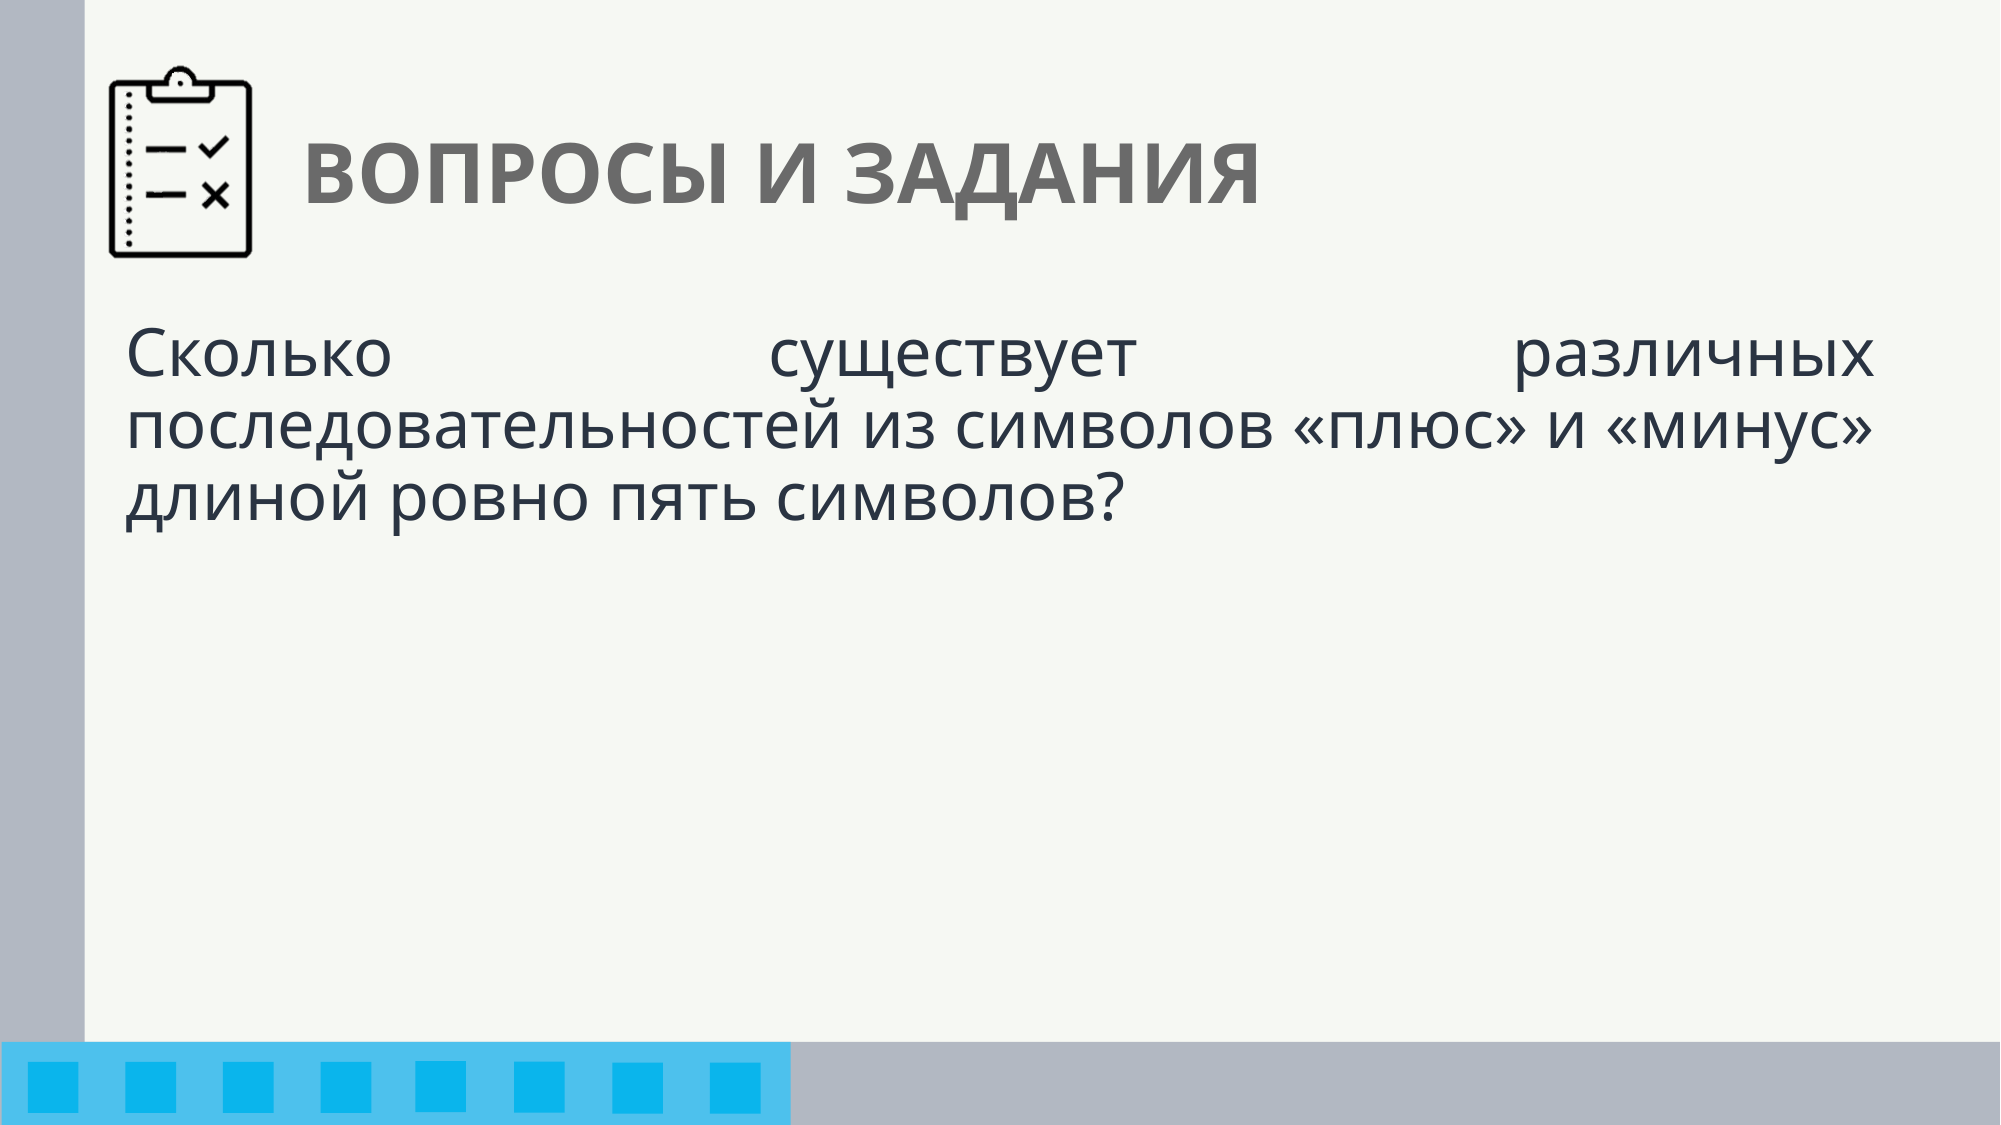

# ВОПРОСЫ И ЗАДАНИЯ
Сколько существует различных последовательностей из символов «плюс» и «минус» длиной ровно пять символов?